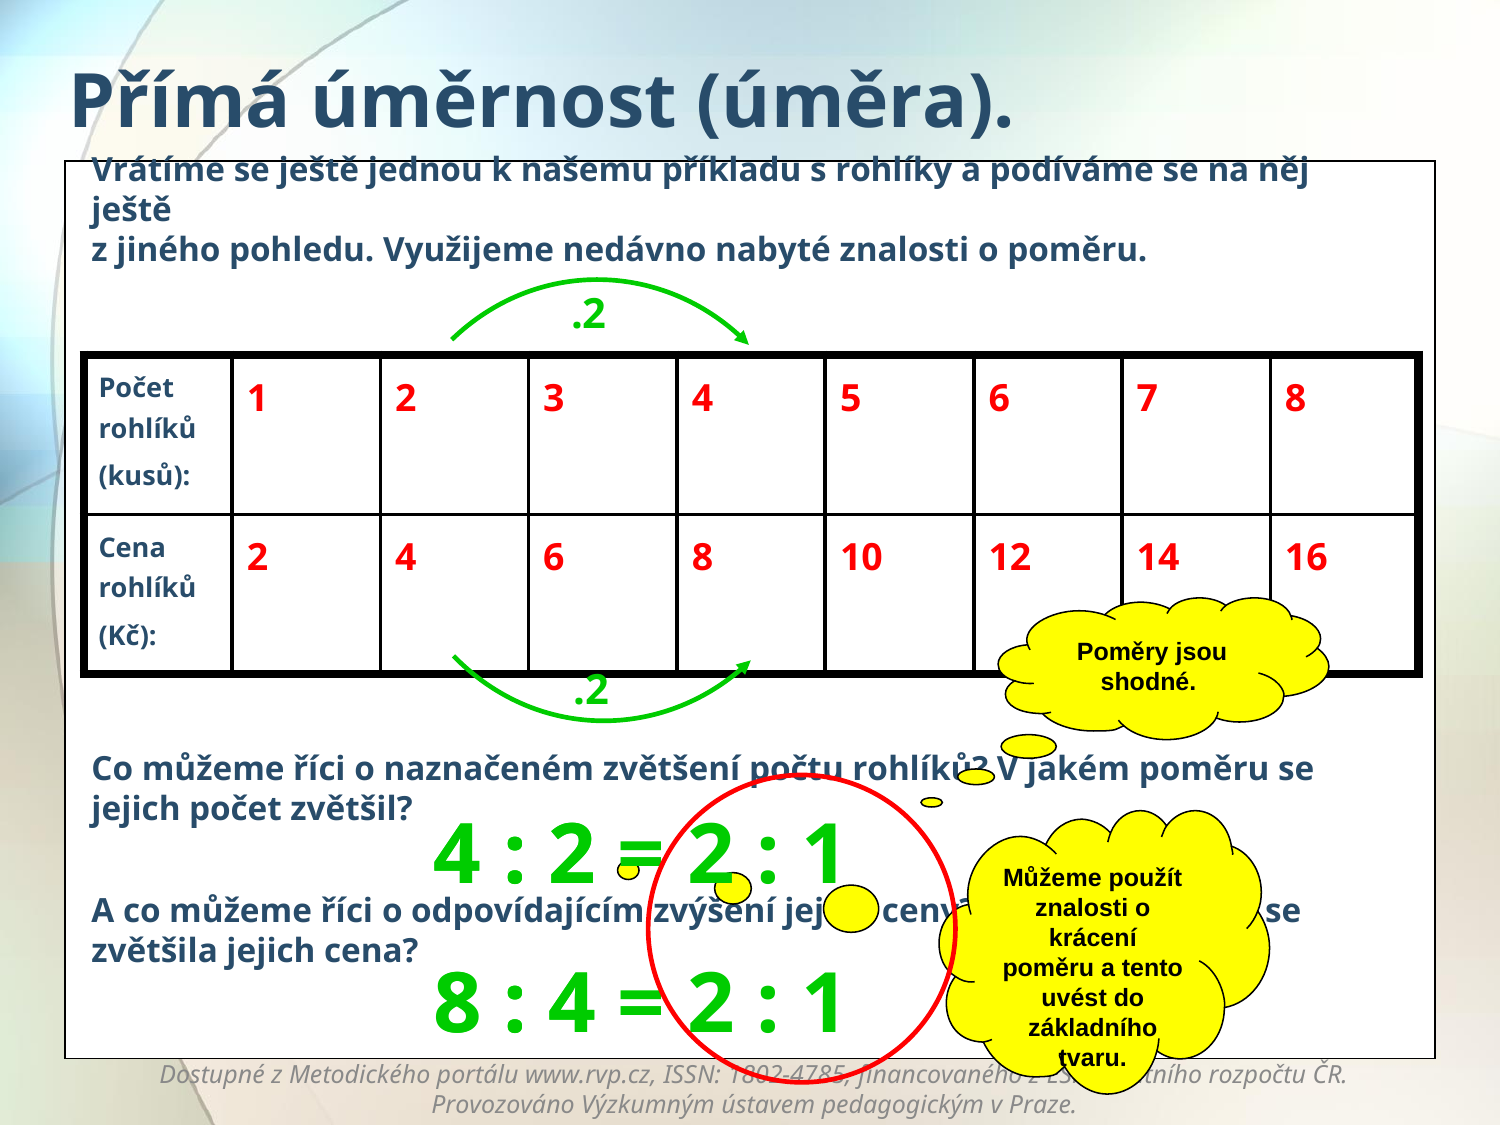

# Přímá úměrnost (úměra).
Vrátíme se ještě jednou k našemu příkladu s rohlíky a podíváme se na něj ještě
z jiného pohledu. Využijeme nedávno nabyté znalosti o poměru.
.2
| Počet rohlíků (kusů): | 1 | 2 | 3 | 4 | 5 | 6 | 7 | 8 |
| --- | --- | --- | --- | --- | --- | --- | --- | --- |
| Cena rohlíků (Kč): | 2 | 4 | 6 | 8 | 10 | 12 | 14 | 16 |
Poměry jsou shodné.
.2
Co můžeme říci o naznačeném zvětšení počtu rohlíků? V jakém poměru se jejich počet zvětšil?
Můžeme použít znalosti o krácení poměru a tento uvést do základního tvaru.
4 : 2
4 : 2 = 2 : 1
A co můžeme říci o odpovídajícím zvýšení jejich ceny? V jakém poměru se zvětšila jejich cena?
8 : 4
8 : 4 = 2 : 1